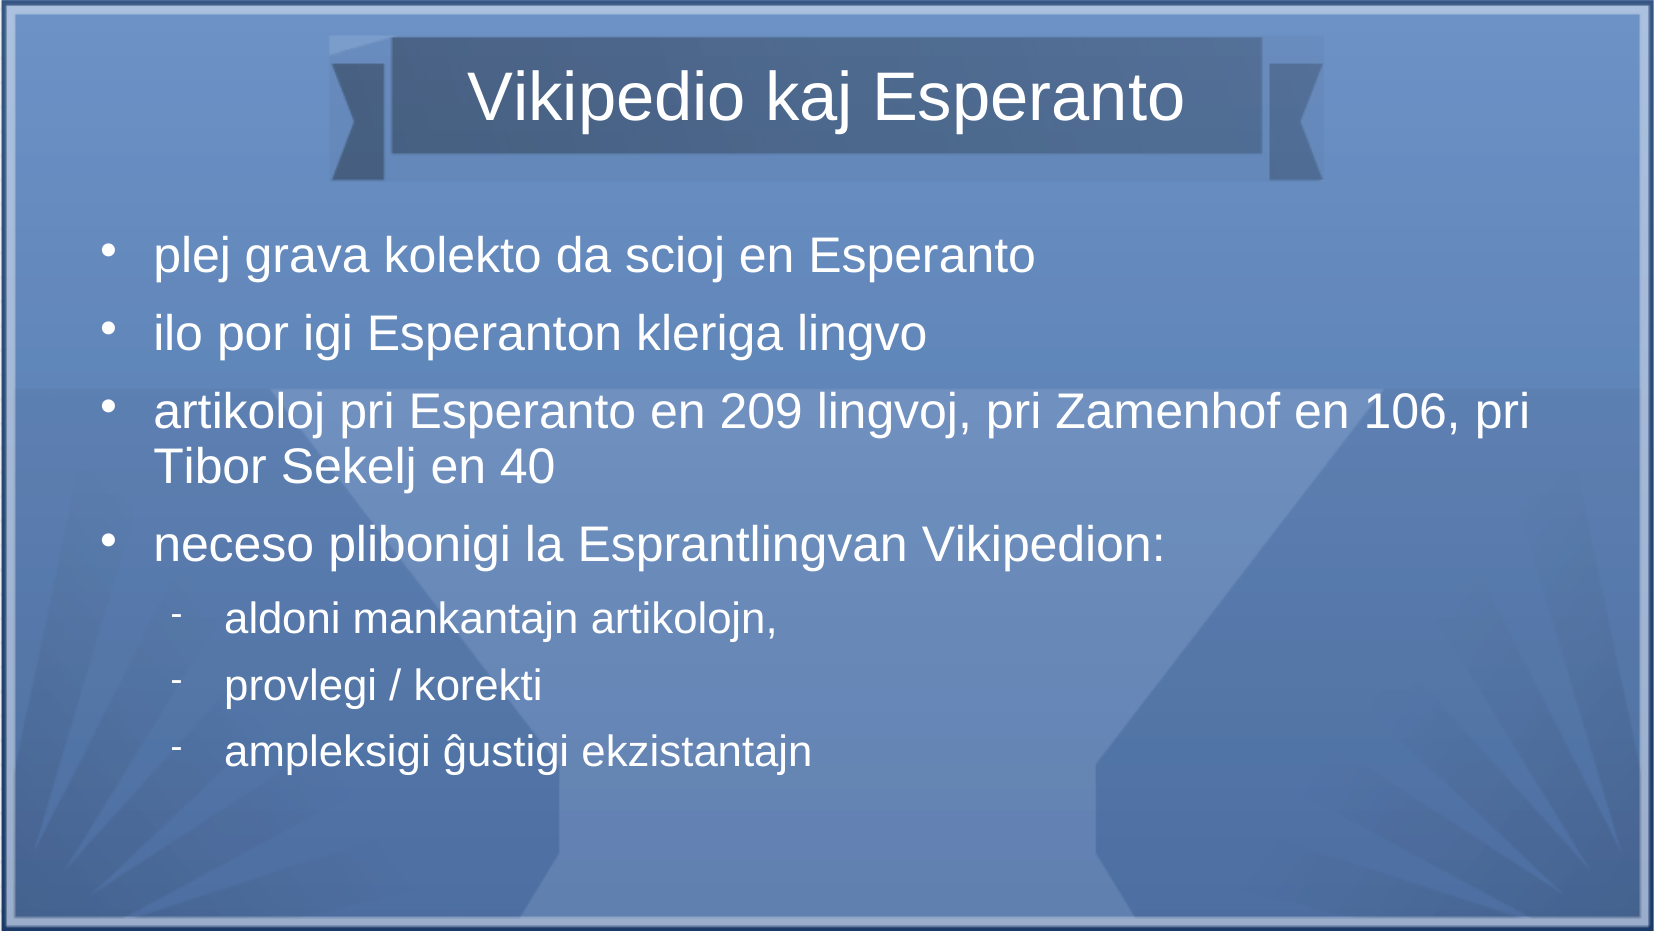

# Vikipedio kaj Esperanto
plej grava kolekto da scioj en Esperanto
ilo por igi Esperanton kleriga lingvo
artikoloj pri Esperanto en 209 lingvoj, pri Zamenhof en 106, pri Tibor Sekelj en 40
neceso plibonigi la Esprantlingvan Vikipedion:
aldoni mankantajn artikolojn,
provlegi / korekti
ampleksigi ĝustigi ekzistantajn